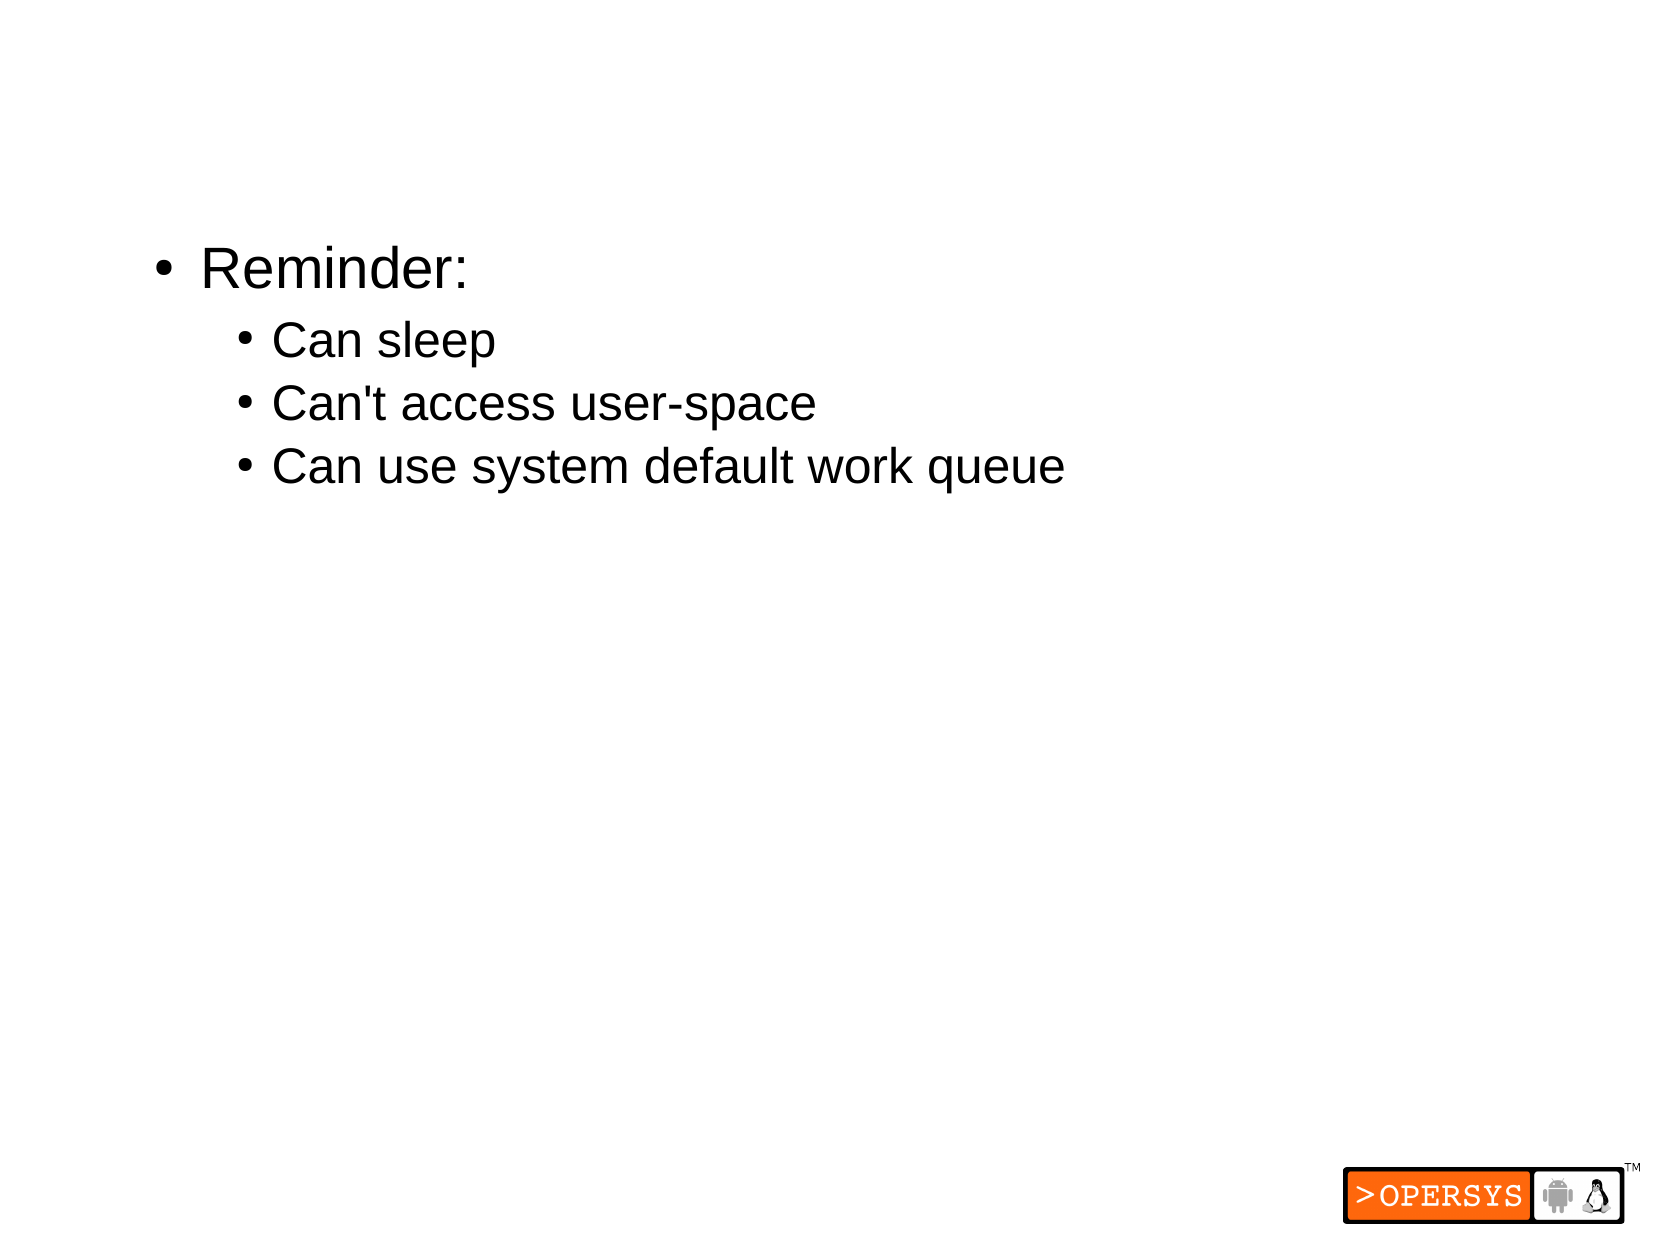

# Reminder:
Can sleep
Can't access user-space
Can use system default work queue